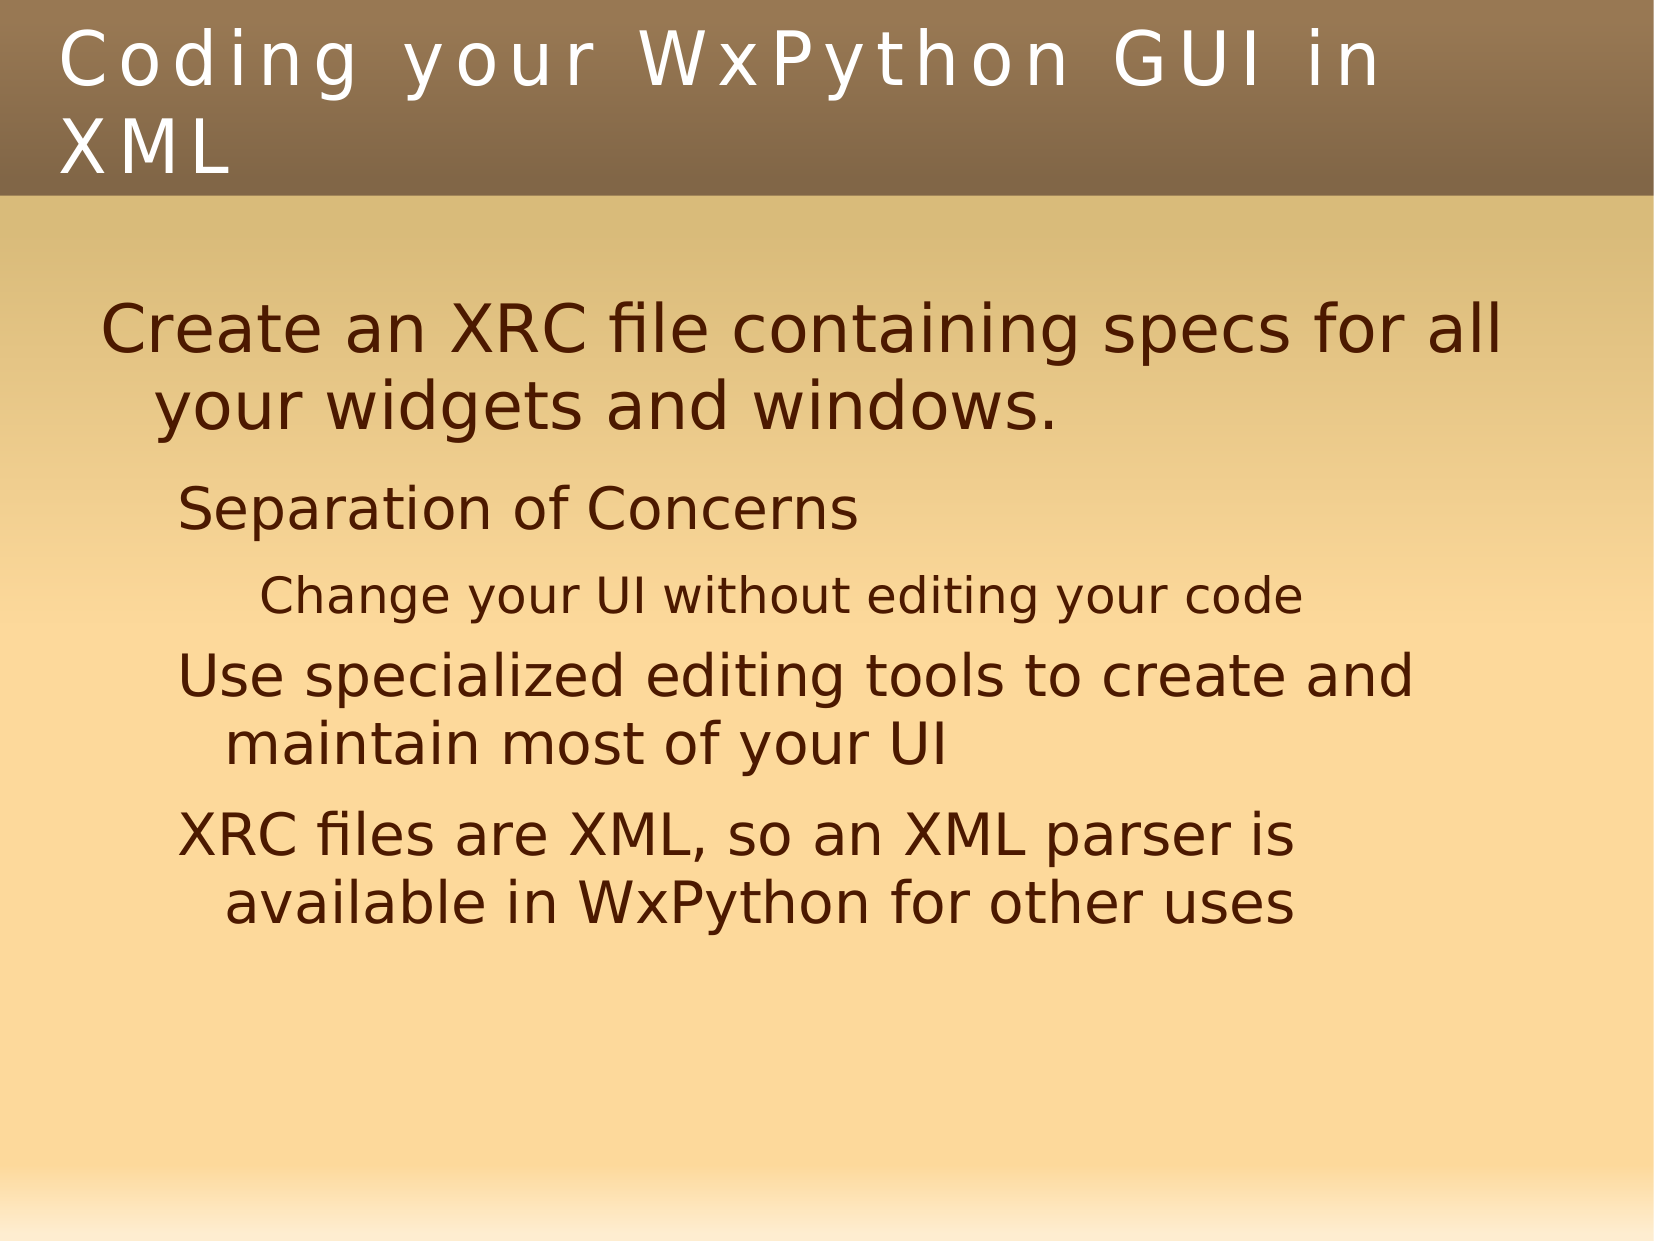

# Coding your WxPython GUI in XML
Create an XRC file containing specs for all your widgets and windows.
Separation of Concerns
Change your UI without editing your code
Use specialized editing tools to create and maintain most of your UI
XRC files are XML, so an XML parser is available in WxPython for other uses